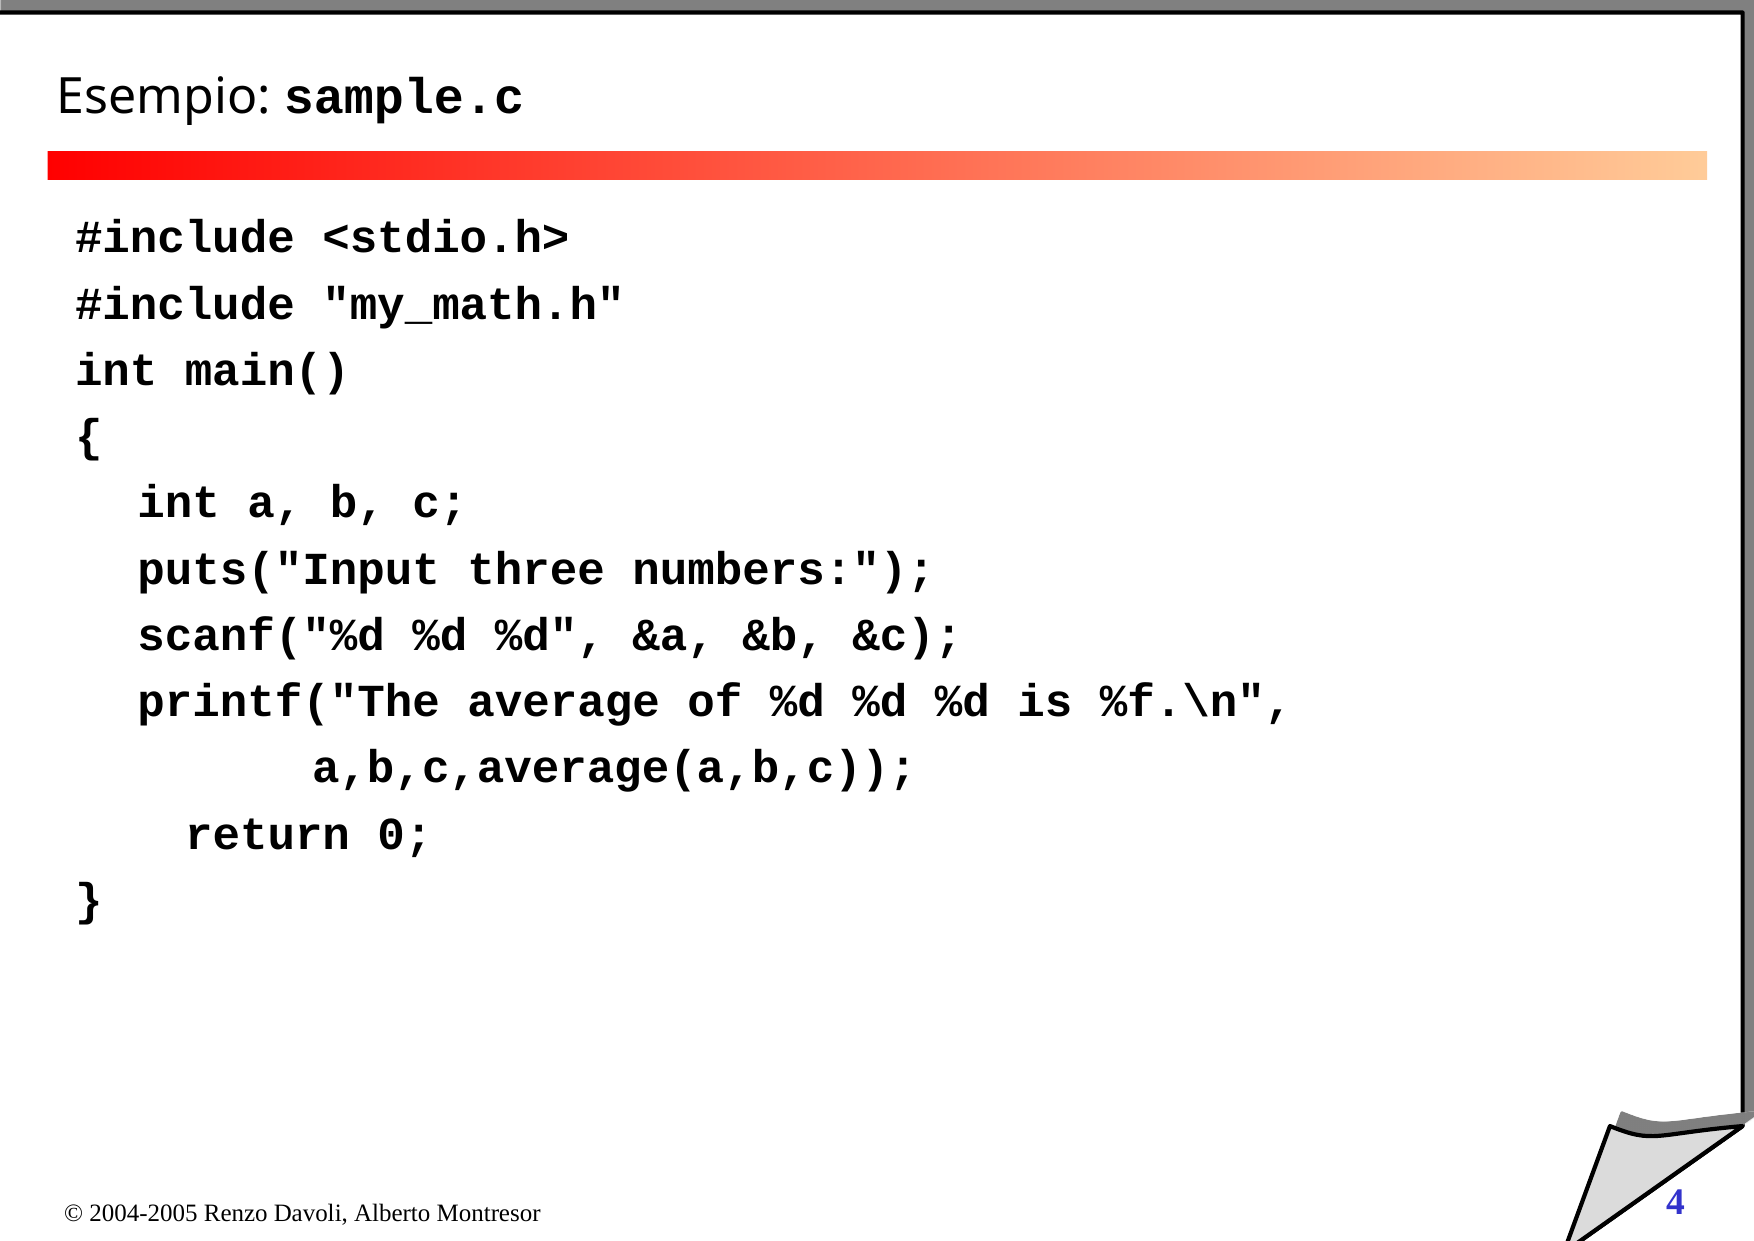

# Esempio: sample.c
#include <stdio.h>
#include "my_math.h"
int main()
{
	int a, b, c;
	puts("Input three numbers:");
	scanf("%d %d %d", &a, &b, &c);
	printf("The average of %d %d %d is %f.\n",
		 a,b,c,average(a,b,c));
 return 0;
}